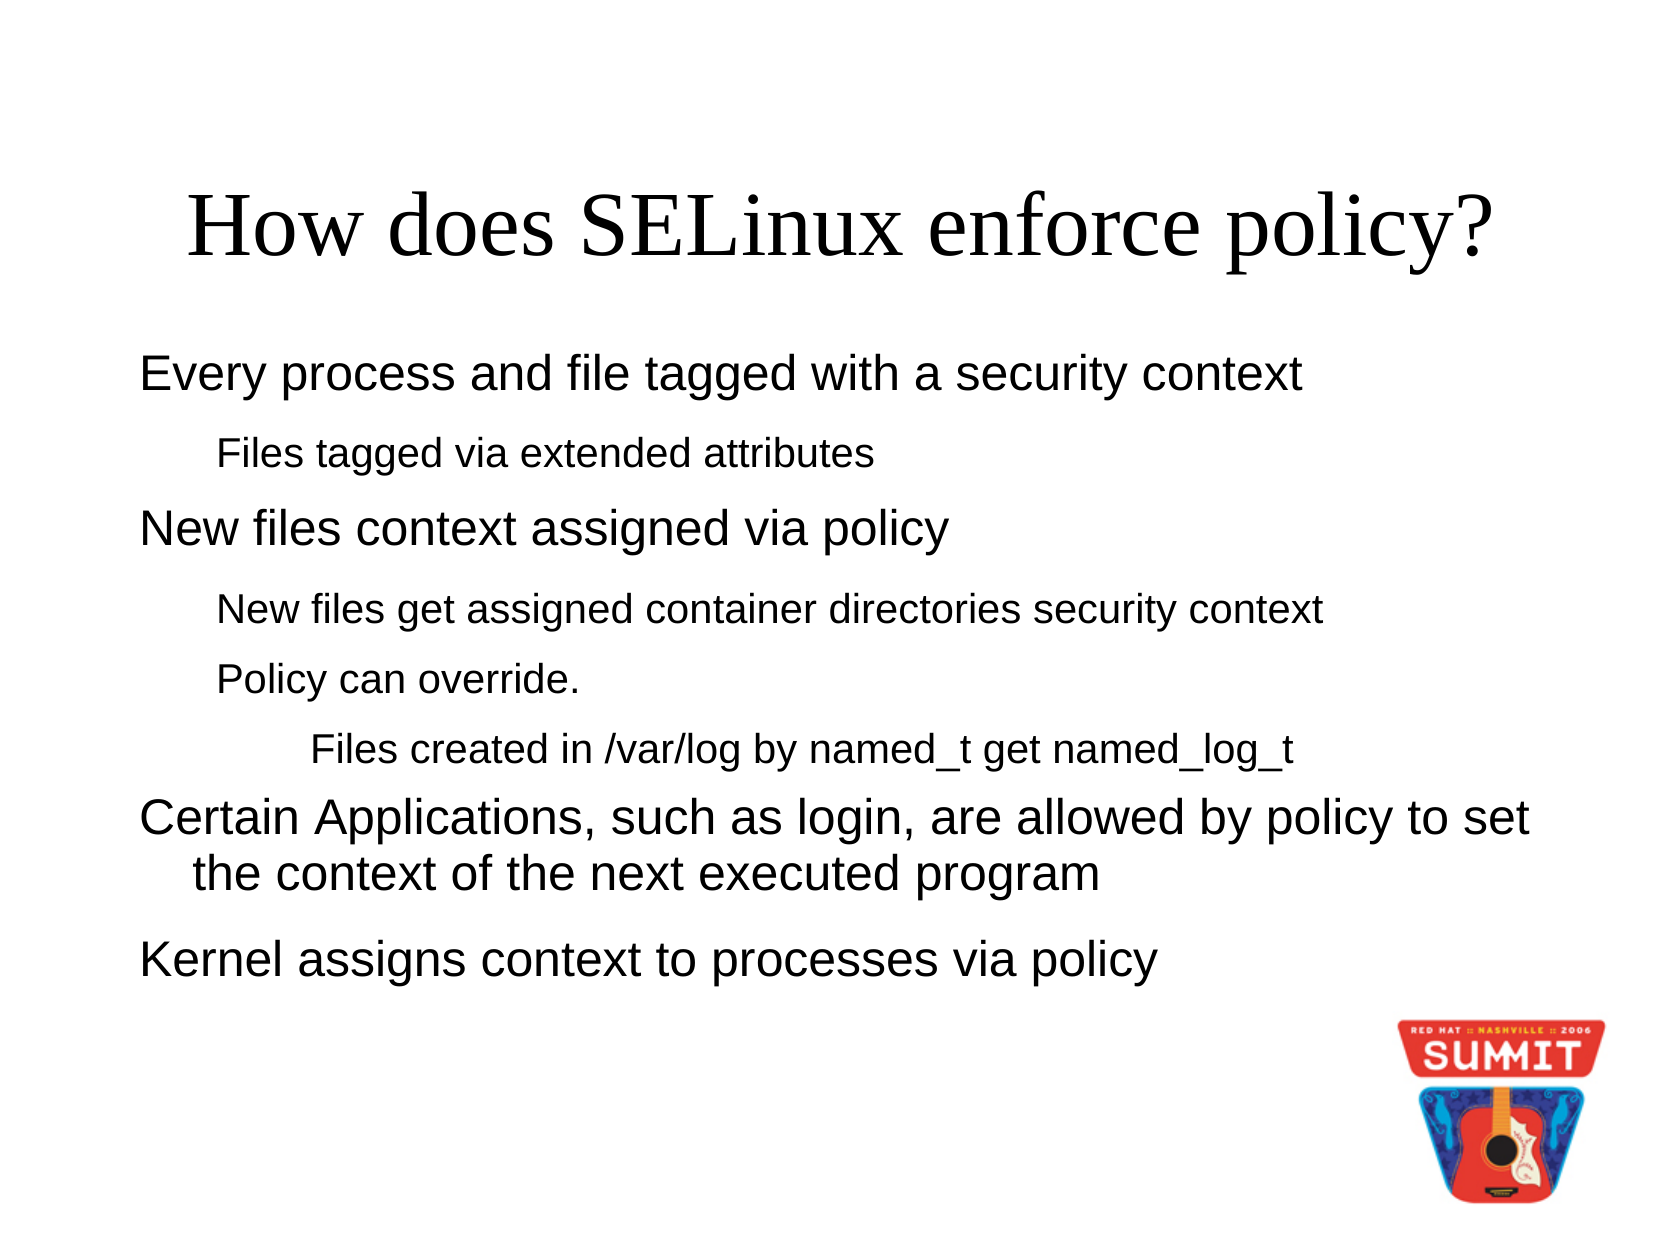

# How does SELinux enforce policy?
Every process and file tagged with a security context
Files tagged via extended attributes
New files context assigned via policy
New files get assigned container directories security context
Policy can override.
 Files created in /var/log by named_t get named_log_t
Certain Applications, such as login, are allowed by policy to set the context of the next executed program
Kernel assigns context to processes via policy